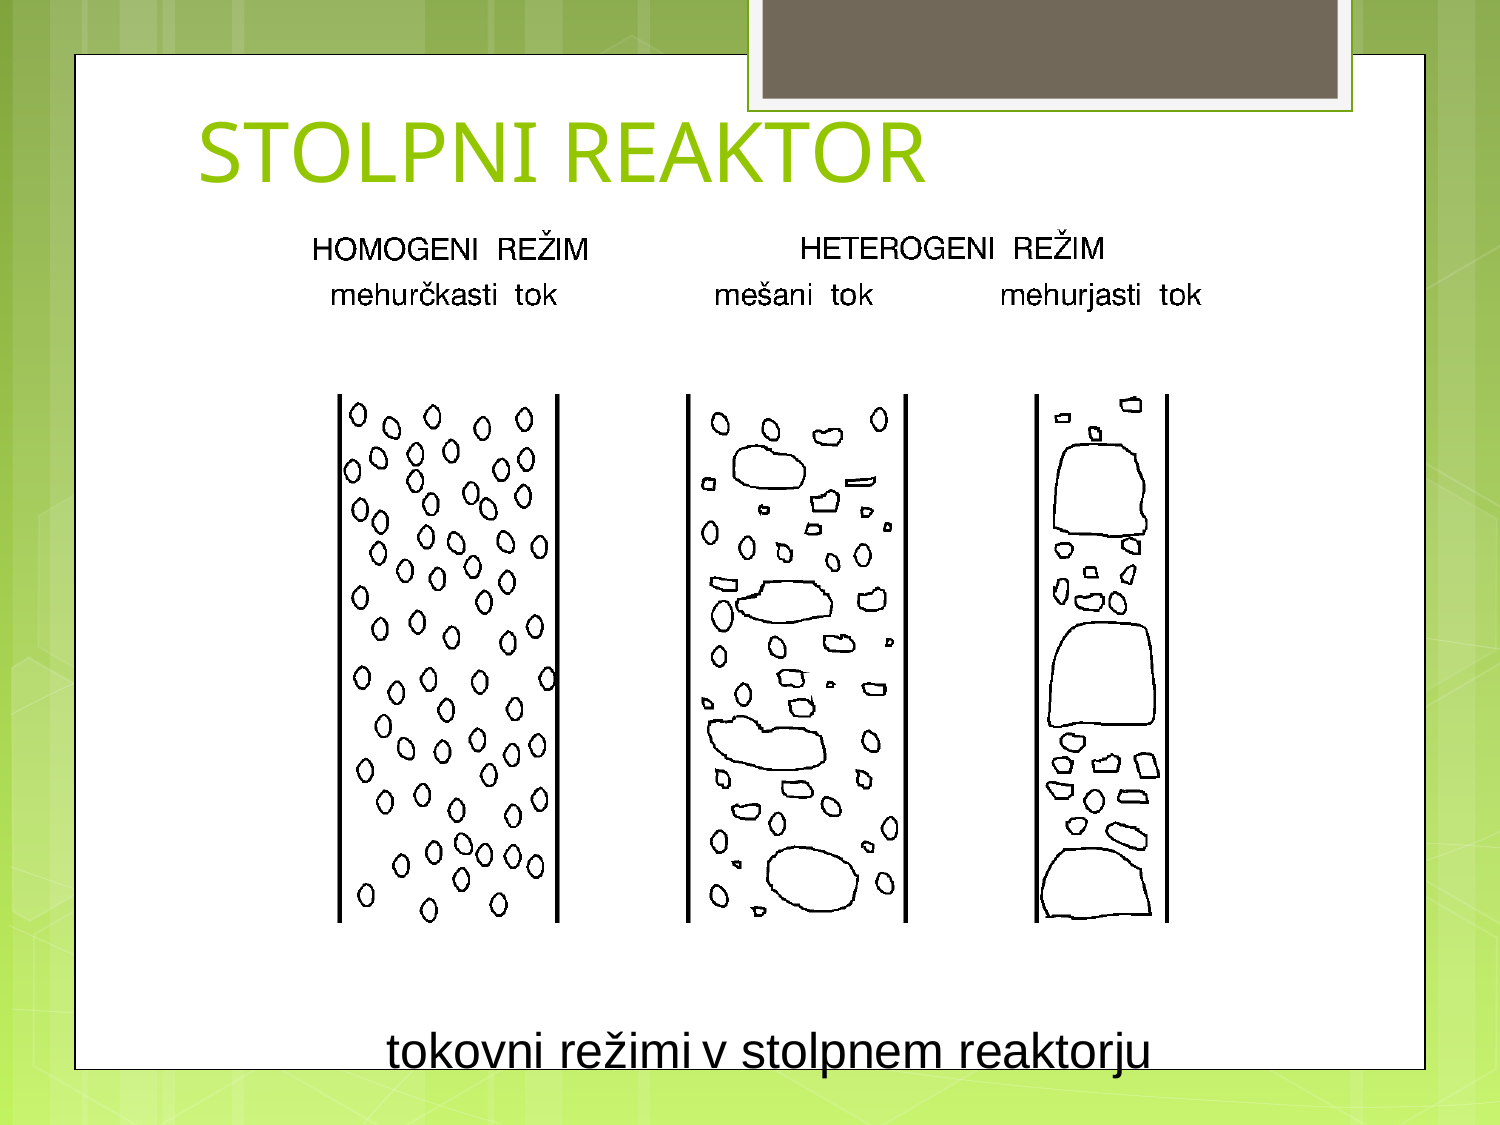

# STOLPNI REAKTOR
tokovni režimi v stolpnem reaktorju